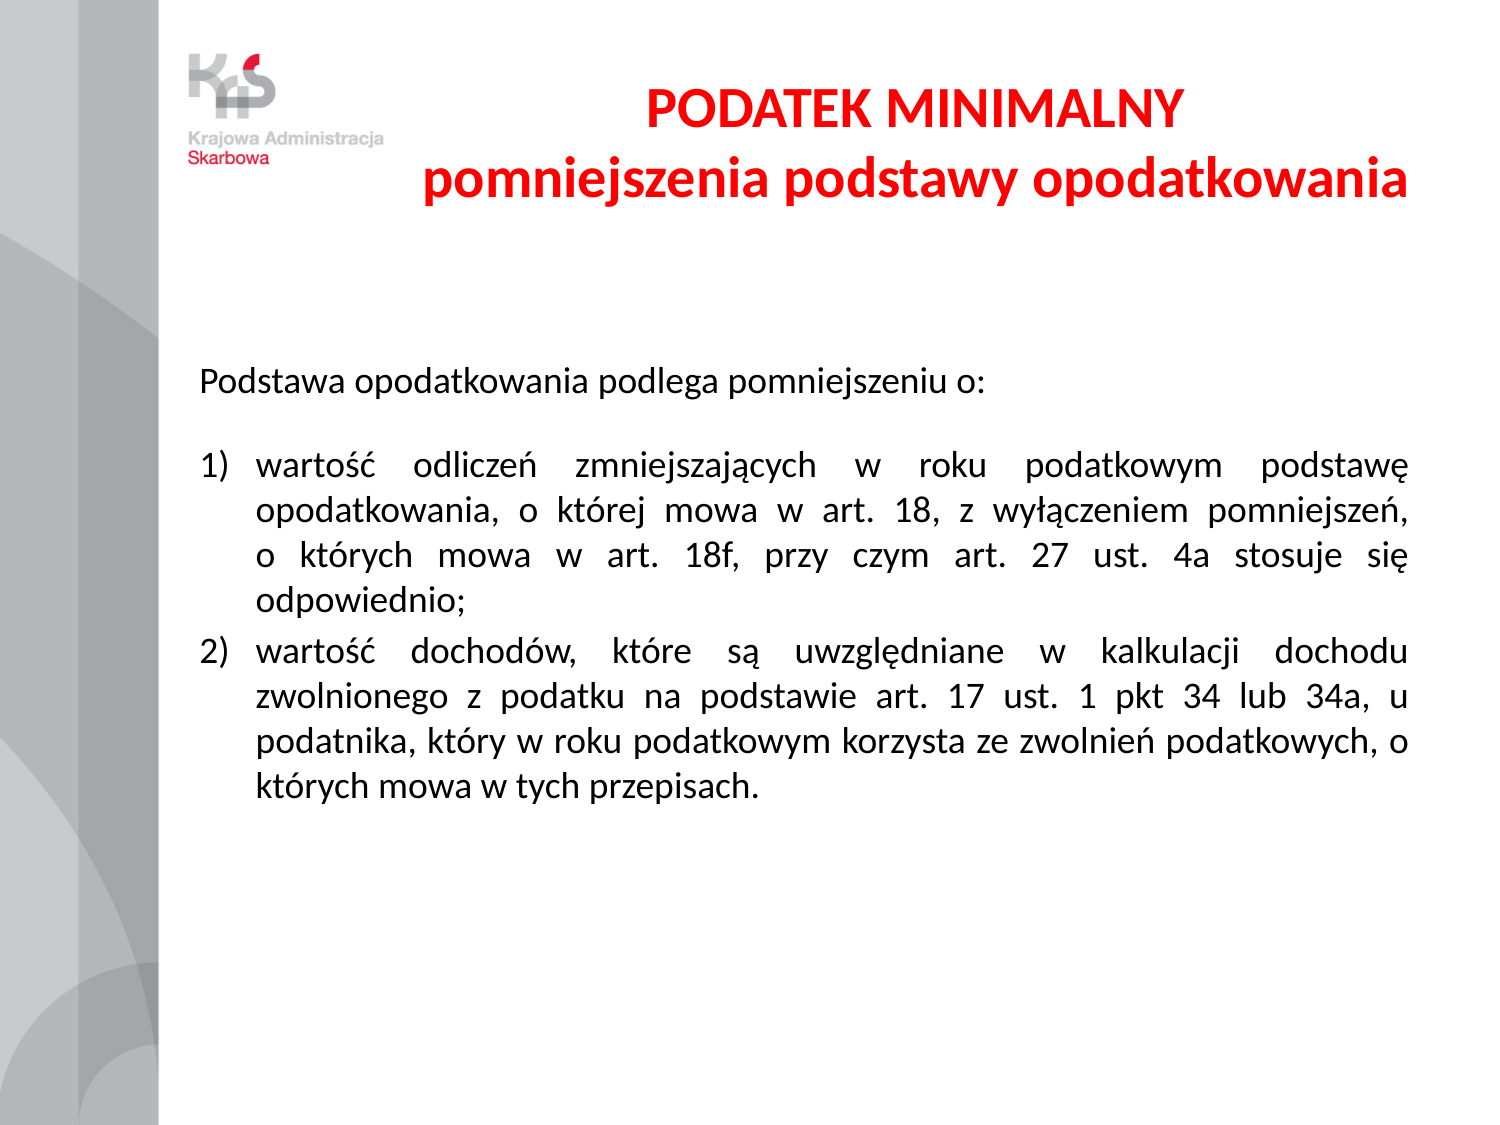

# PODATEK MINIMALNY pomniejszenia podstawy opodatkowania
Podstawa opodatkowania podlega pomniejszeniu o:
wartość odliczeń zmniejszających w roku podatkowym podstawę opodatkowania, o której mowa w art. 18, z wyłączeniem pomniejszeń,
o których mowa w art. 18f, przy czym art. 27 ust. 4a stosuje się odpowiednio;
wartość dochodów, które są uwzględniane w kalkulacji dochodu zwolnionego z podatku na podstawie art. 17 ust. 1 pkt 34 lub 34a, u podatnika, który w roku podatkowym korzysta ze zwolnień podatkowych, o których mowa w tych przepisach.